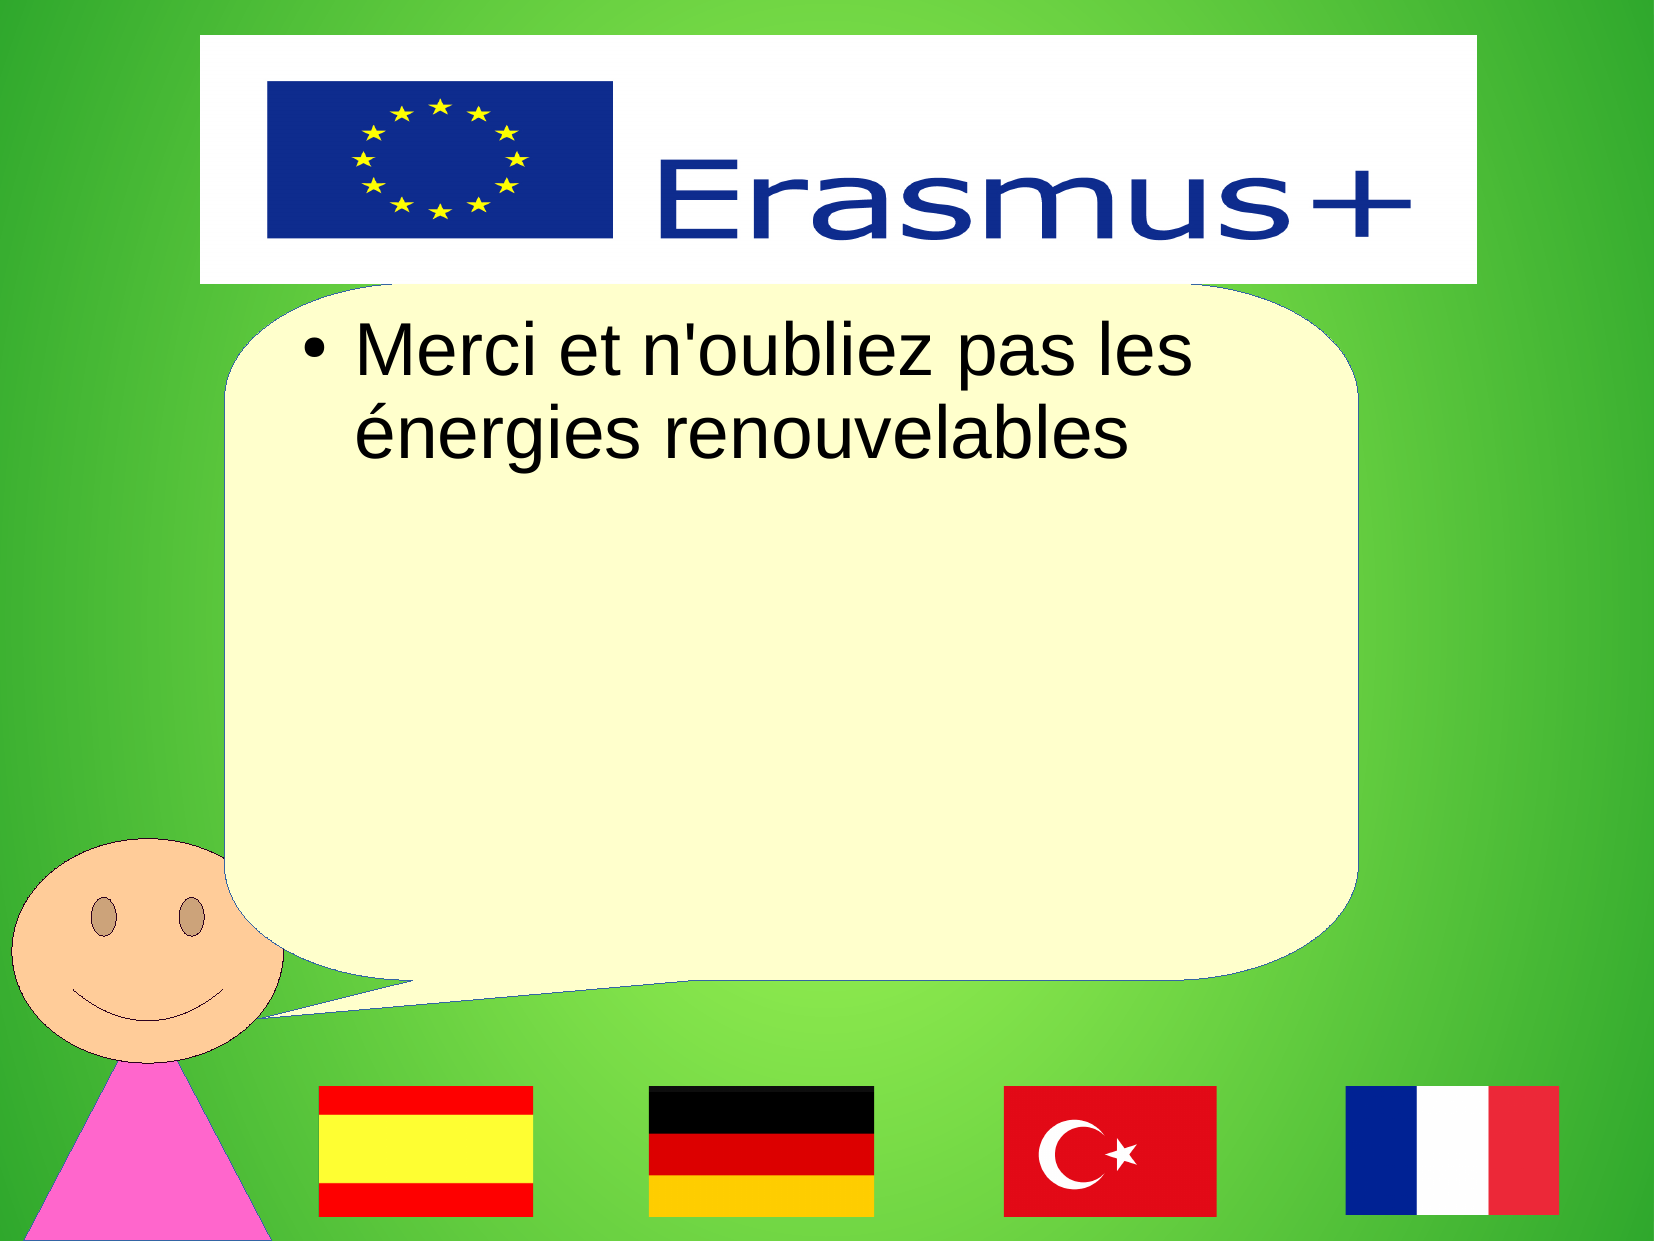

# Merci et n'oubliez pas les énergies renouvelables